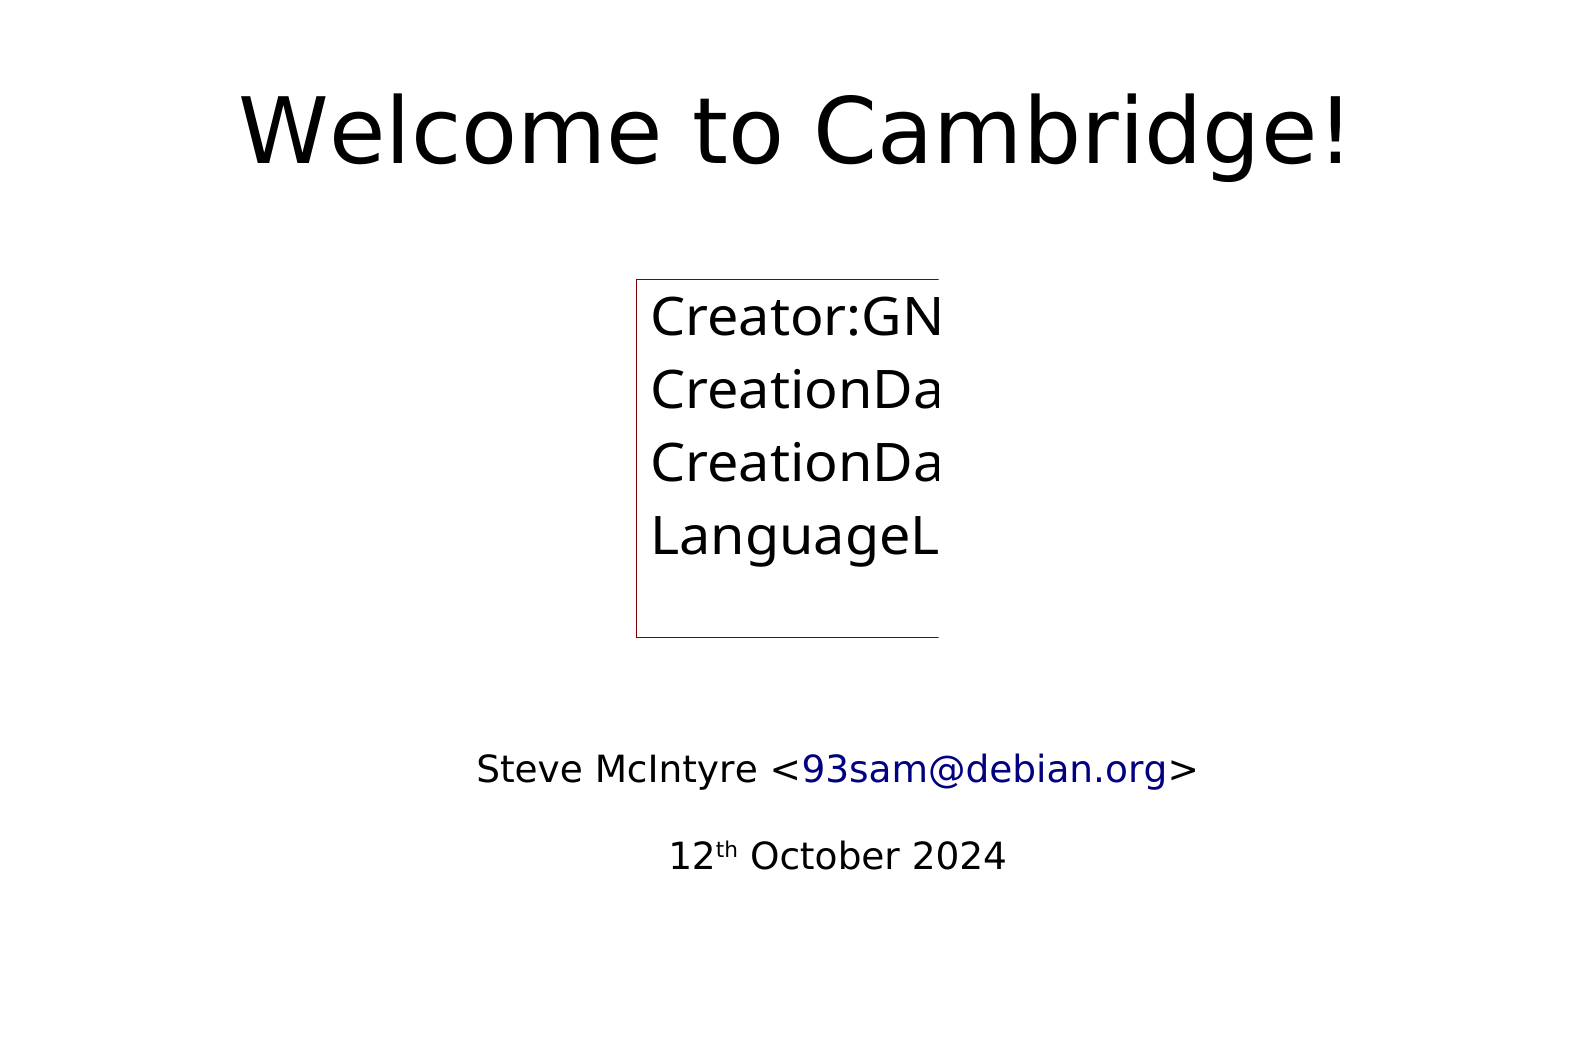

# Welcome to Cambridge!
Steve McIntyre <93sam@debian.org>
12th October 2024
1